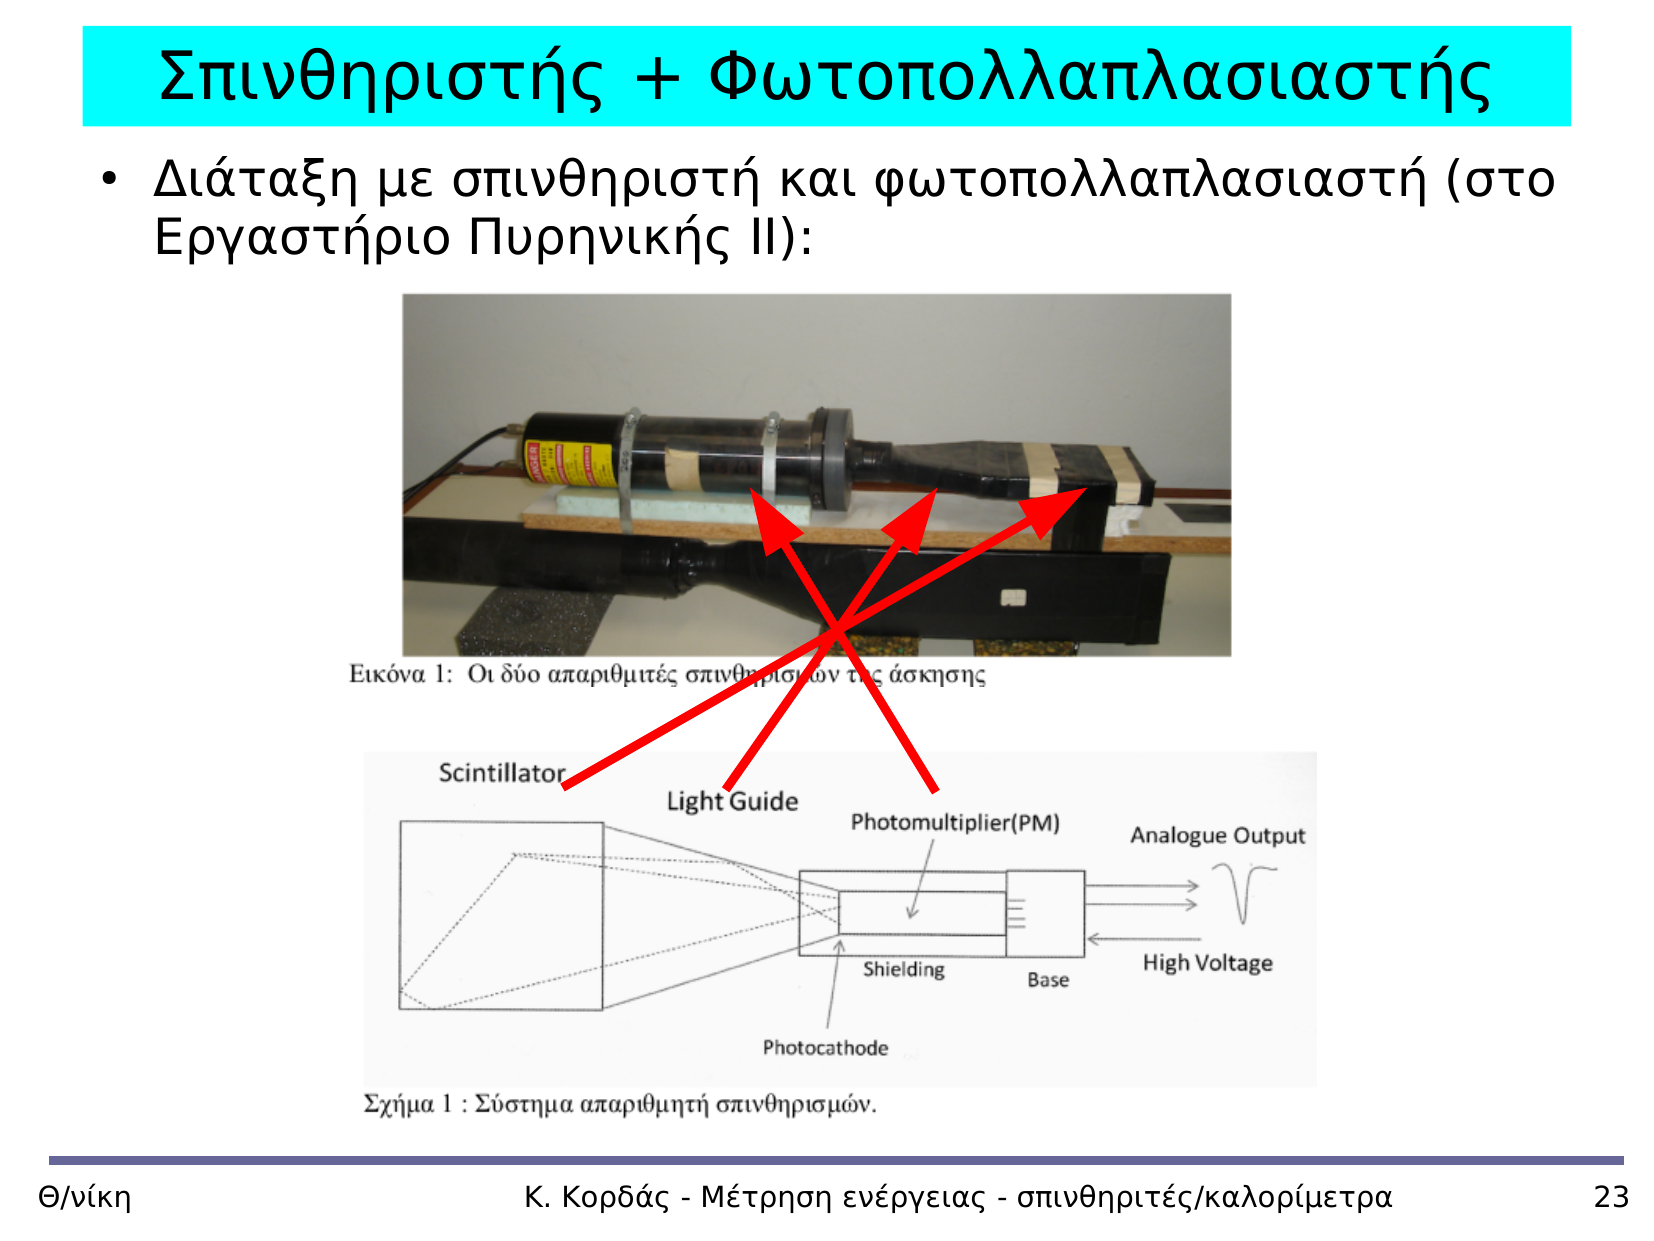

# Σπινθηριστής + Φωτοπολλαπλασιαστής
Διάταξη με σπινθηριστή και φωτοπολλαπλασιαστή (στο Εργαστήριο Πυρηνικής ΙΙ):
Θ/νίκη
Κ. Κορδάς - Μέτρηση ενέργειας - σπινθηριτές/καλορίμετρα
23